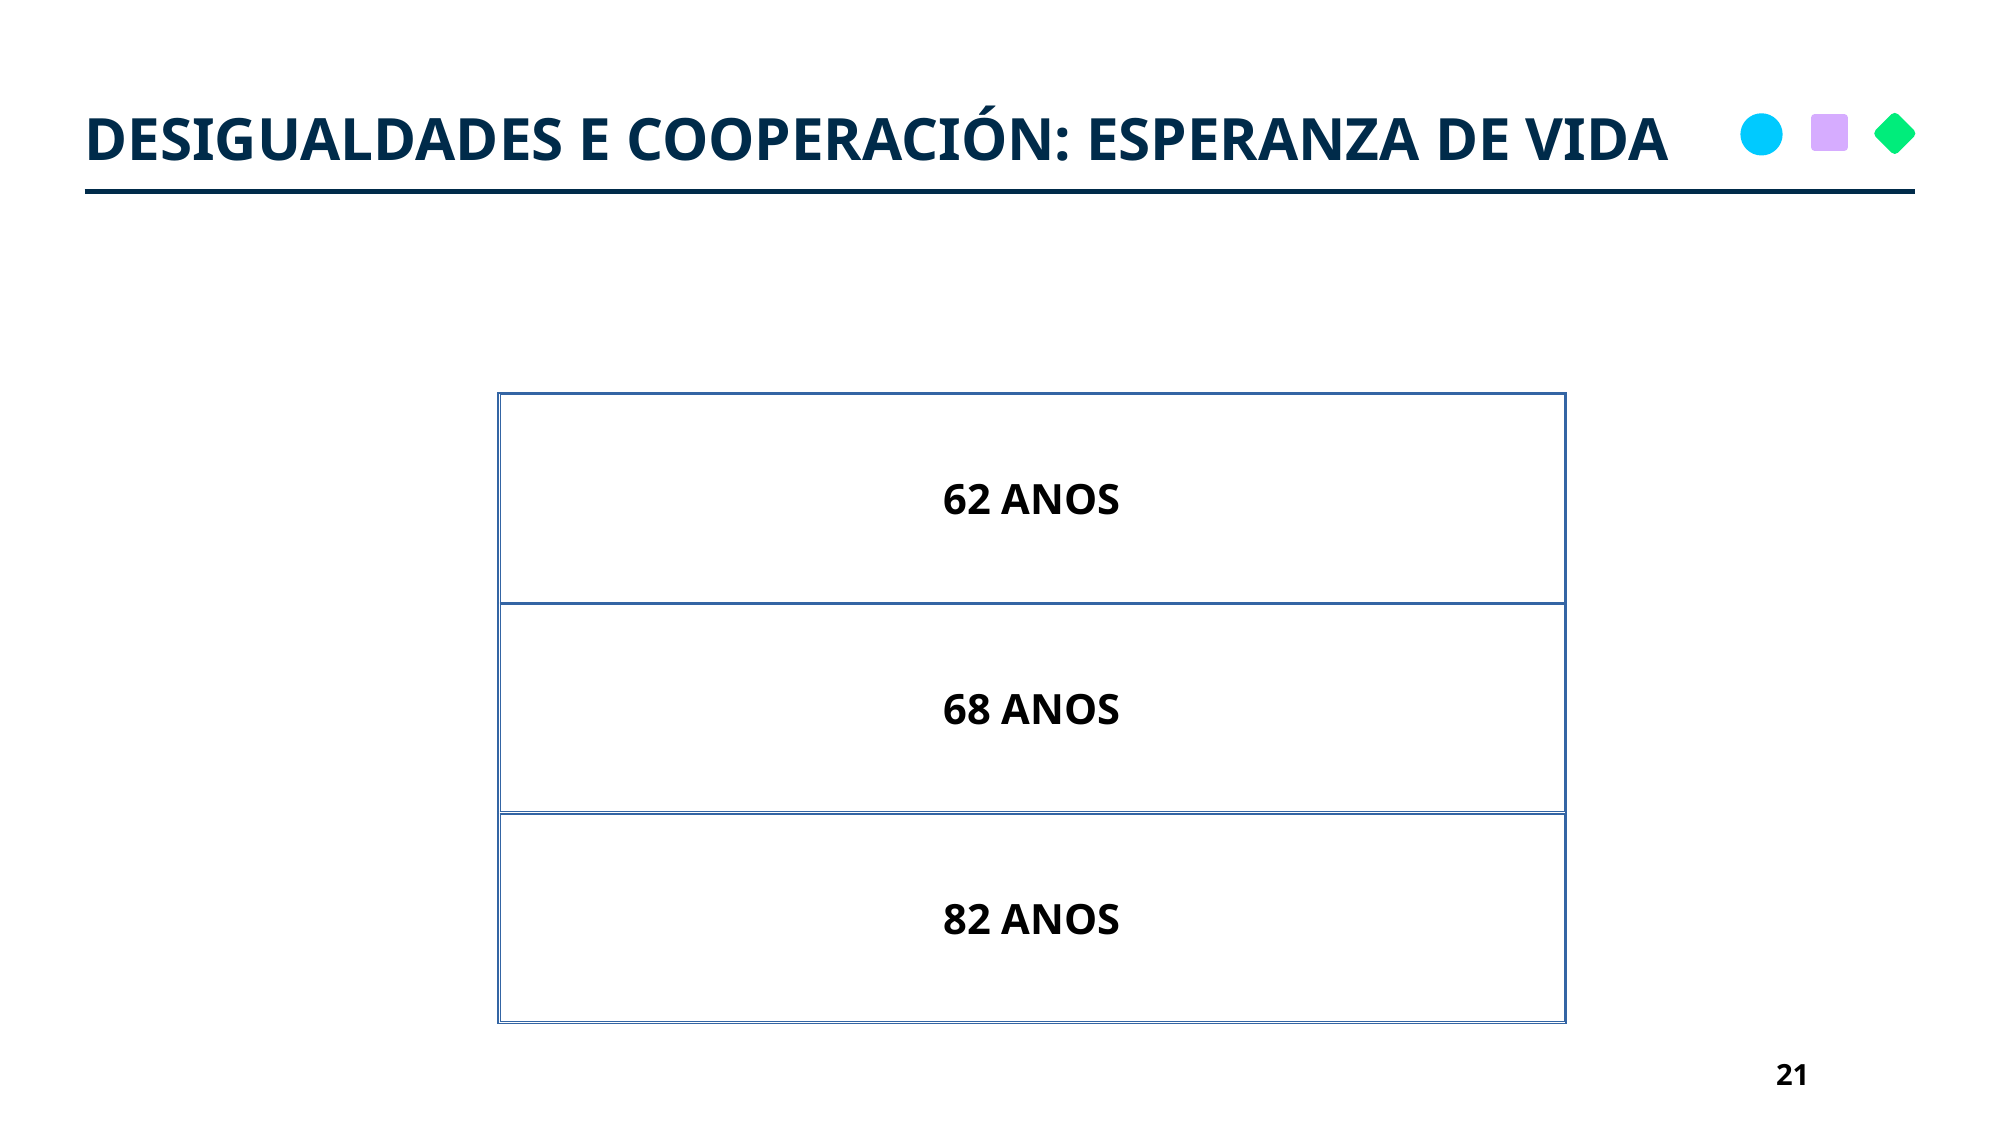

# DESIGUALDADES E COOPERACIÓN: ESPERANZA DE VIDA
| 62 ANOS |
| --- |
| 68 ANOS |
| 82 ANOS |